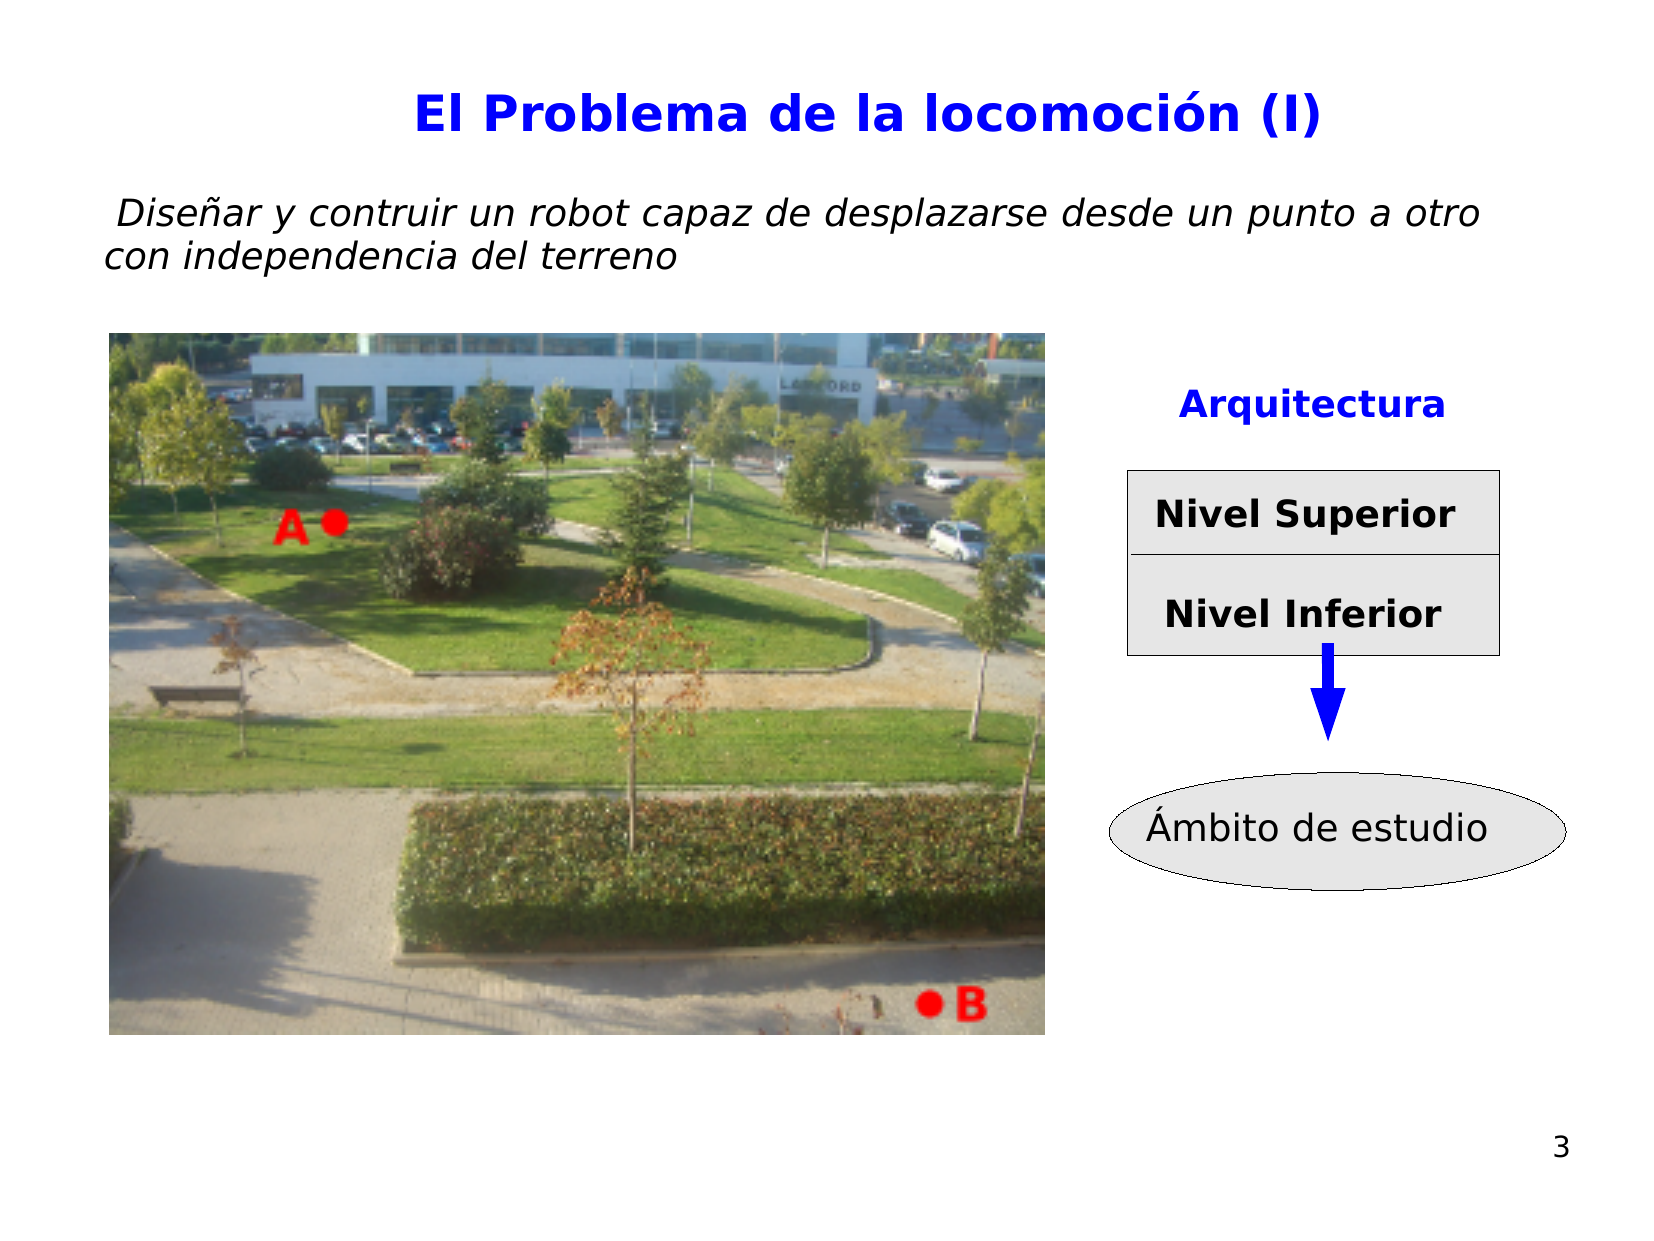

El Problema de la locomoción (I)
 Diseñar y contruir un robot capaz de desplazarse desde un punto a otro con independencia del terreno
Arquitectura
Nivel Superior
 Nivel Inferior
Ámbito de estudio
3